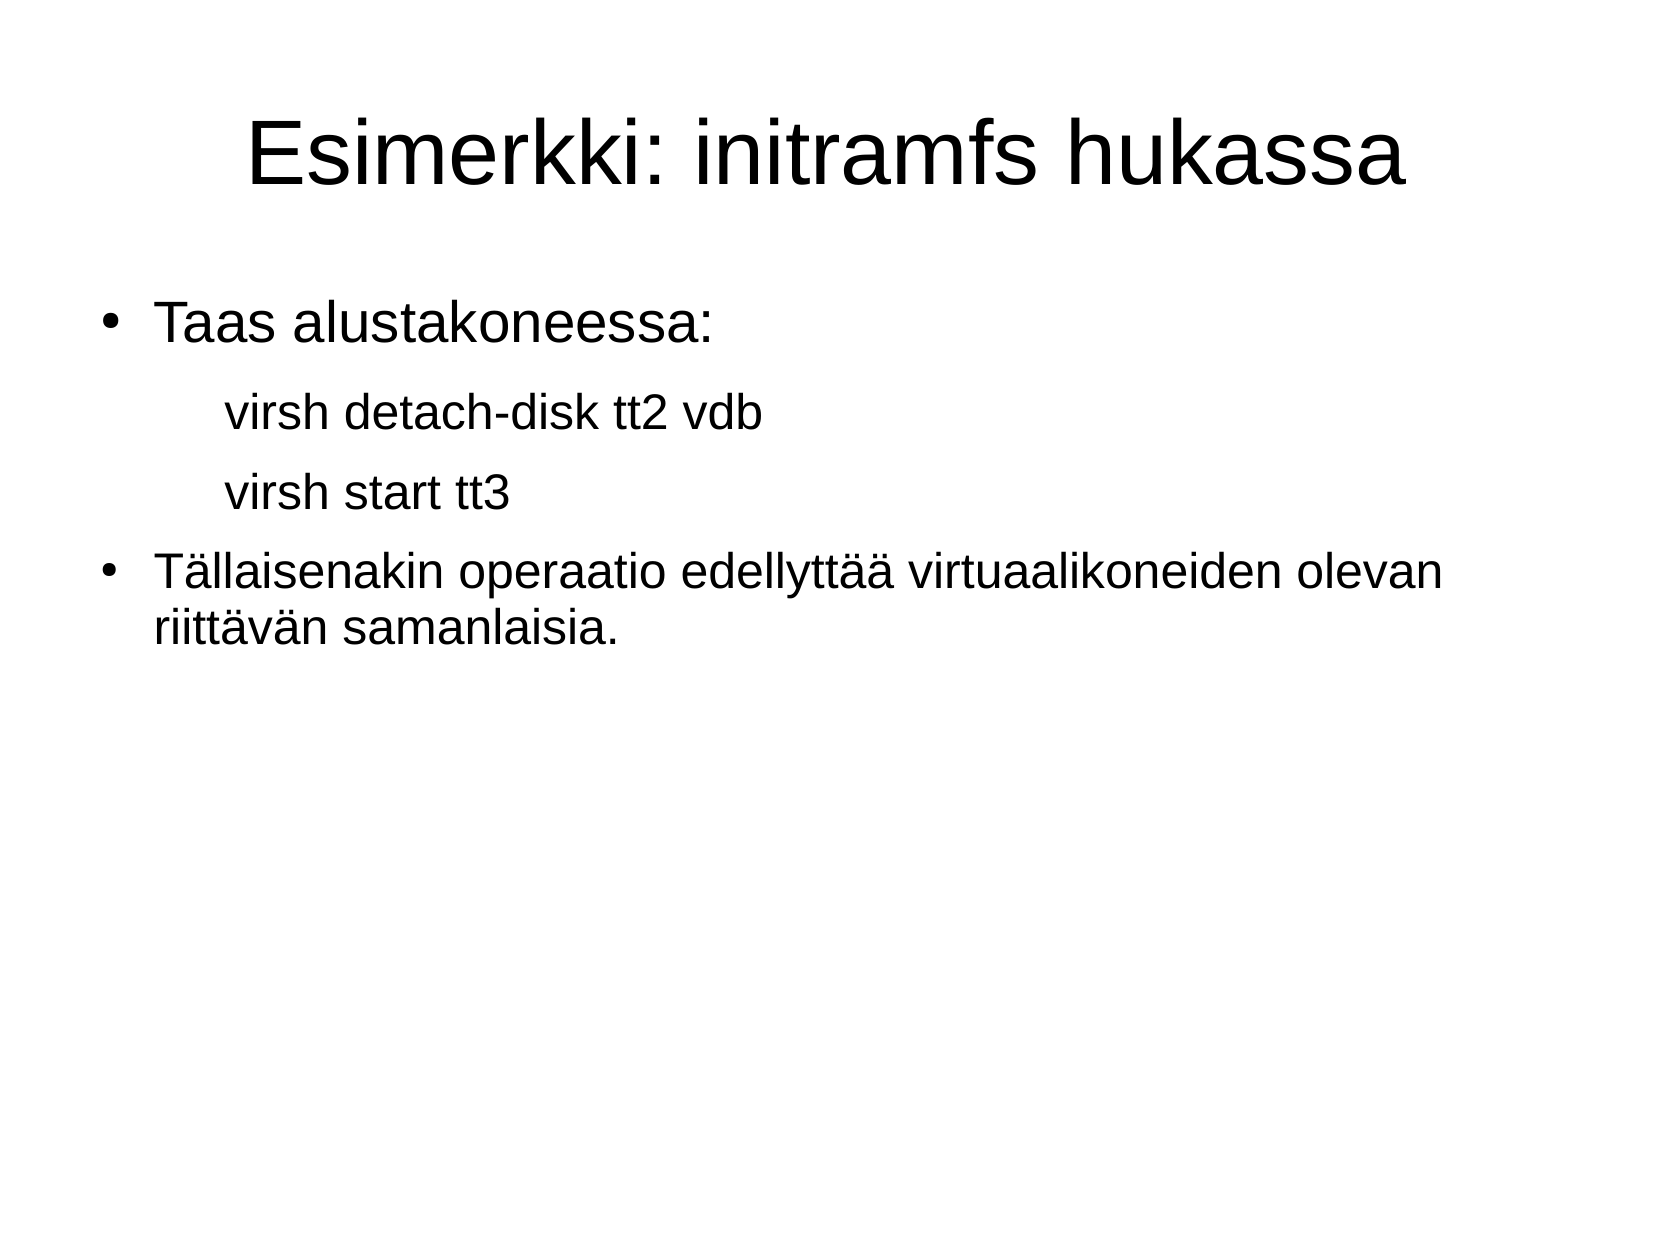

# Esimerkki: initramfs hukassa
Taas alustakoneessa:
virsh detach-disk tt2 vdb
virsh start tt3
Tällaisenakin operaatio edellyttää virtuaalikoneiden olevan riittävän samanlaisia.